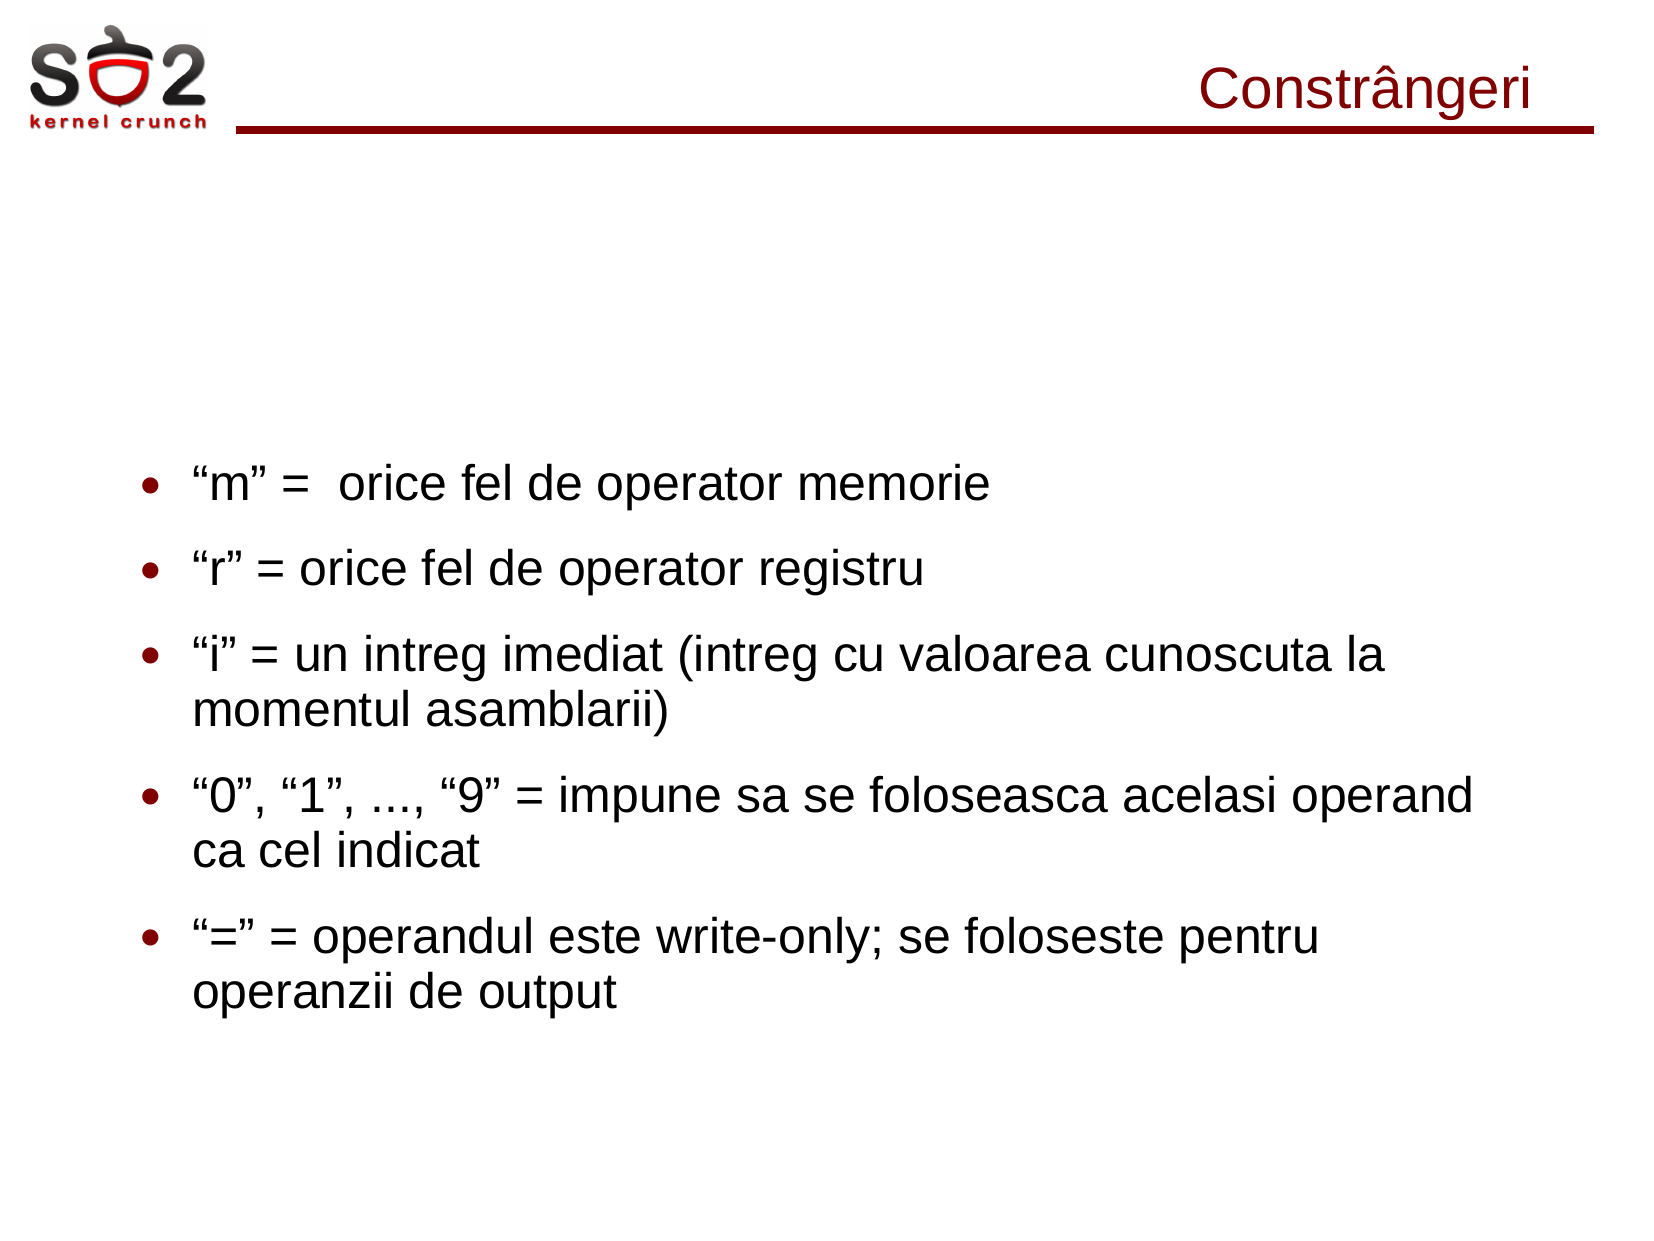

# Constrângeri
“m” = orice fel de operator memorie
“r” = orice fel de operator registru
“i” = un intreg imediat (intreg cu valoarea cunoscuta la momentul asamblarii)
“0”, “1”, ..., “9” = impune sa se foloseasca acelasi operand ca cel indicat
“=” = operandul este write-only; se foloseste pentru operanzii de output